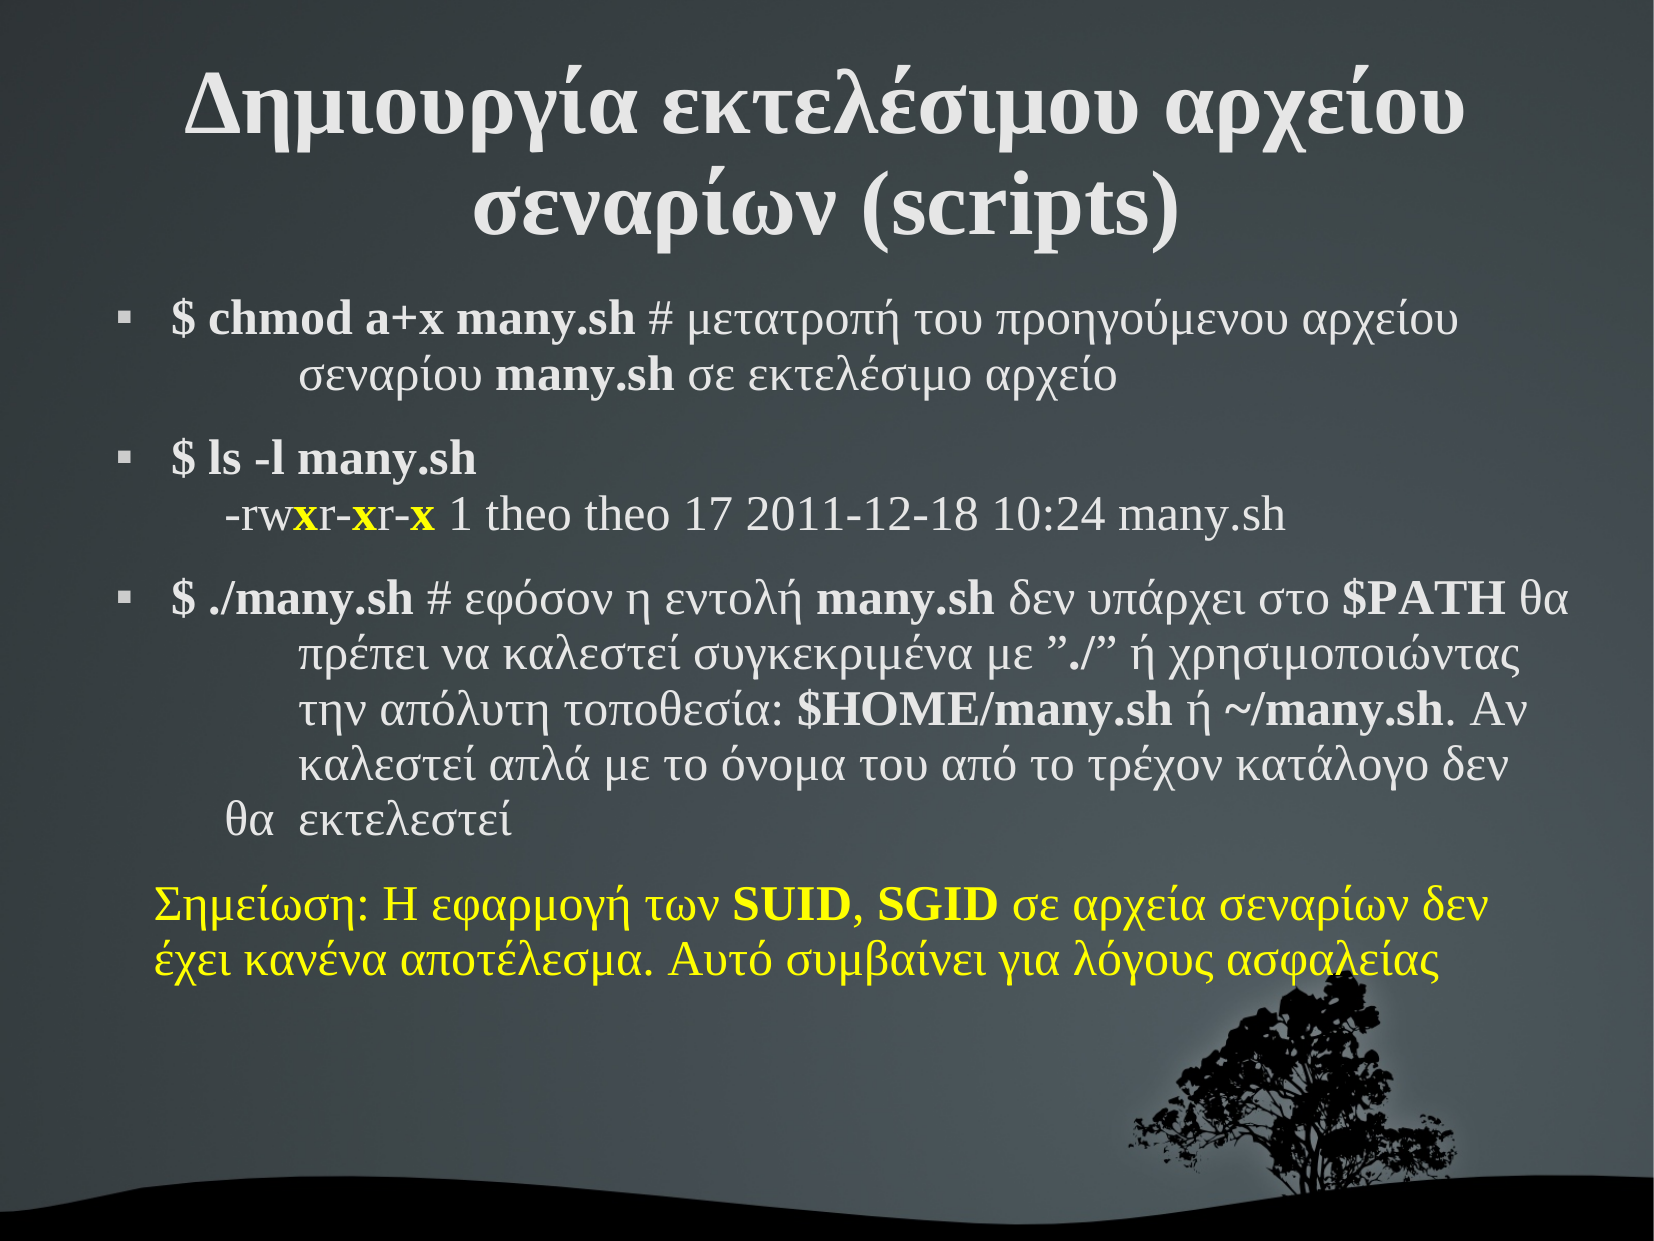

# Δημιουργία εκτελέσιμου αρχείου σεναρίων (scripts)
$ chmod a+x many.sh # μετατροπή του προηγούμενου αρχείου 			σεναρίου many.sh σε εκτελέσιμο αρχείο
$ ls -l many.sh
-rwxr-xr-x 1 theo theo 17 2011-12-18 10:24 many.sh
$ ./many.sh # εφόσον η εντολή many.sh δεν υπάρχει στο $PATH θα 	πρέπει να καλεστεί συγκεκριμένα με ”./” ή χρησιμοποιώντας 		την απόλυτη τοποθεσία: $ΗΟΜΕ/many.sh ή ~/many.sh. Αν 		καλεστεί απλά με το όνομα του από το τρέχον κατάλογο δεν θα 	εκτελεστεί
Σημείωση: Η εφαρμογή των SUID, SGID σε αρχεία σεναρίων δεν έχει κανένα αποτέλεσμα. Αυτό συμβαίνει για λόγους ασφαλείας